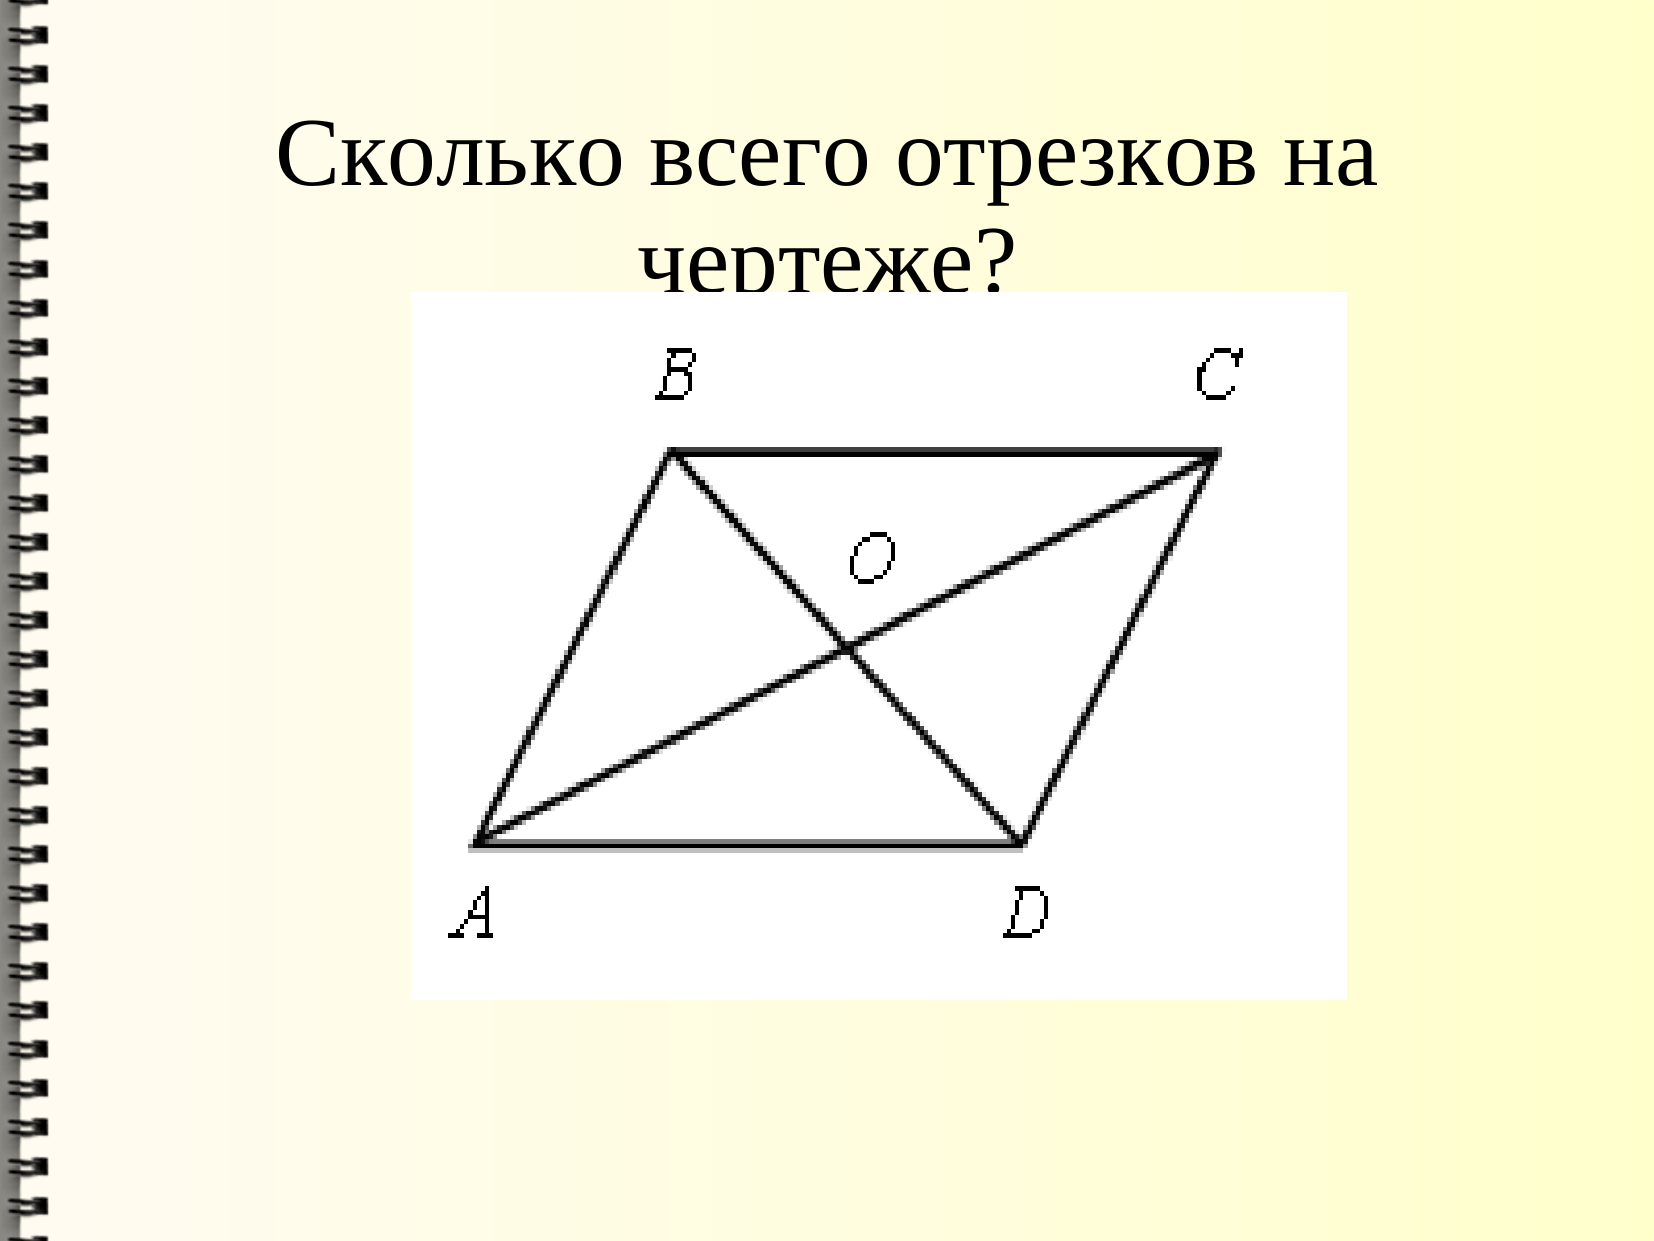

# Сколько всего отрезков на чертеже?
Заголовок